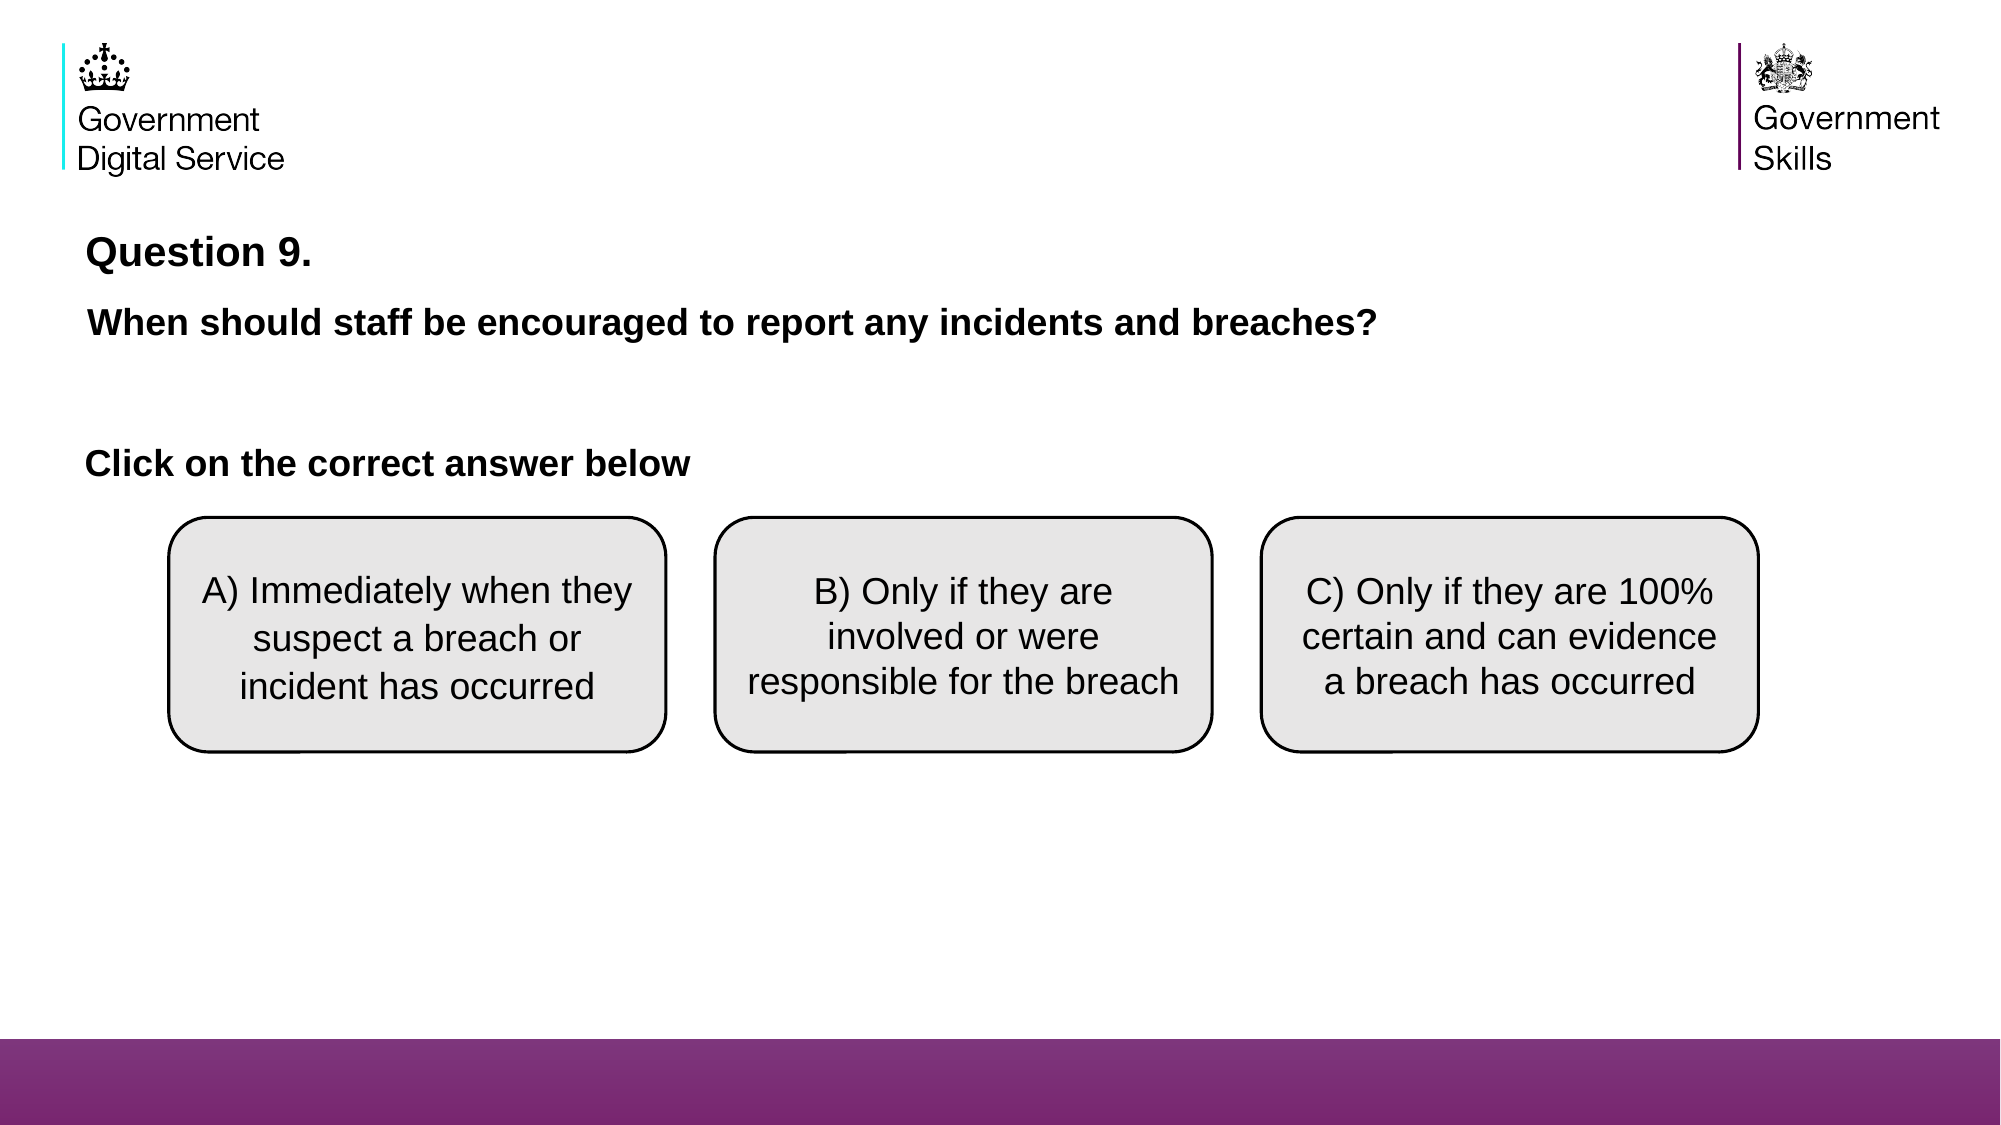

# Question 9.
When should staff be encouraged to report any incidents and breaches?
Click on the correct answer below
A) Immediately when they suspect a breach or incident has occurred
B) Only if they are involved or were responsible for the breach
C) Only if they are 100% certain and can evidence a breach has occurred